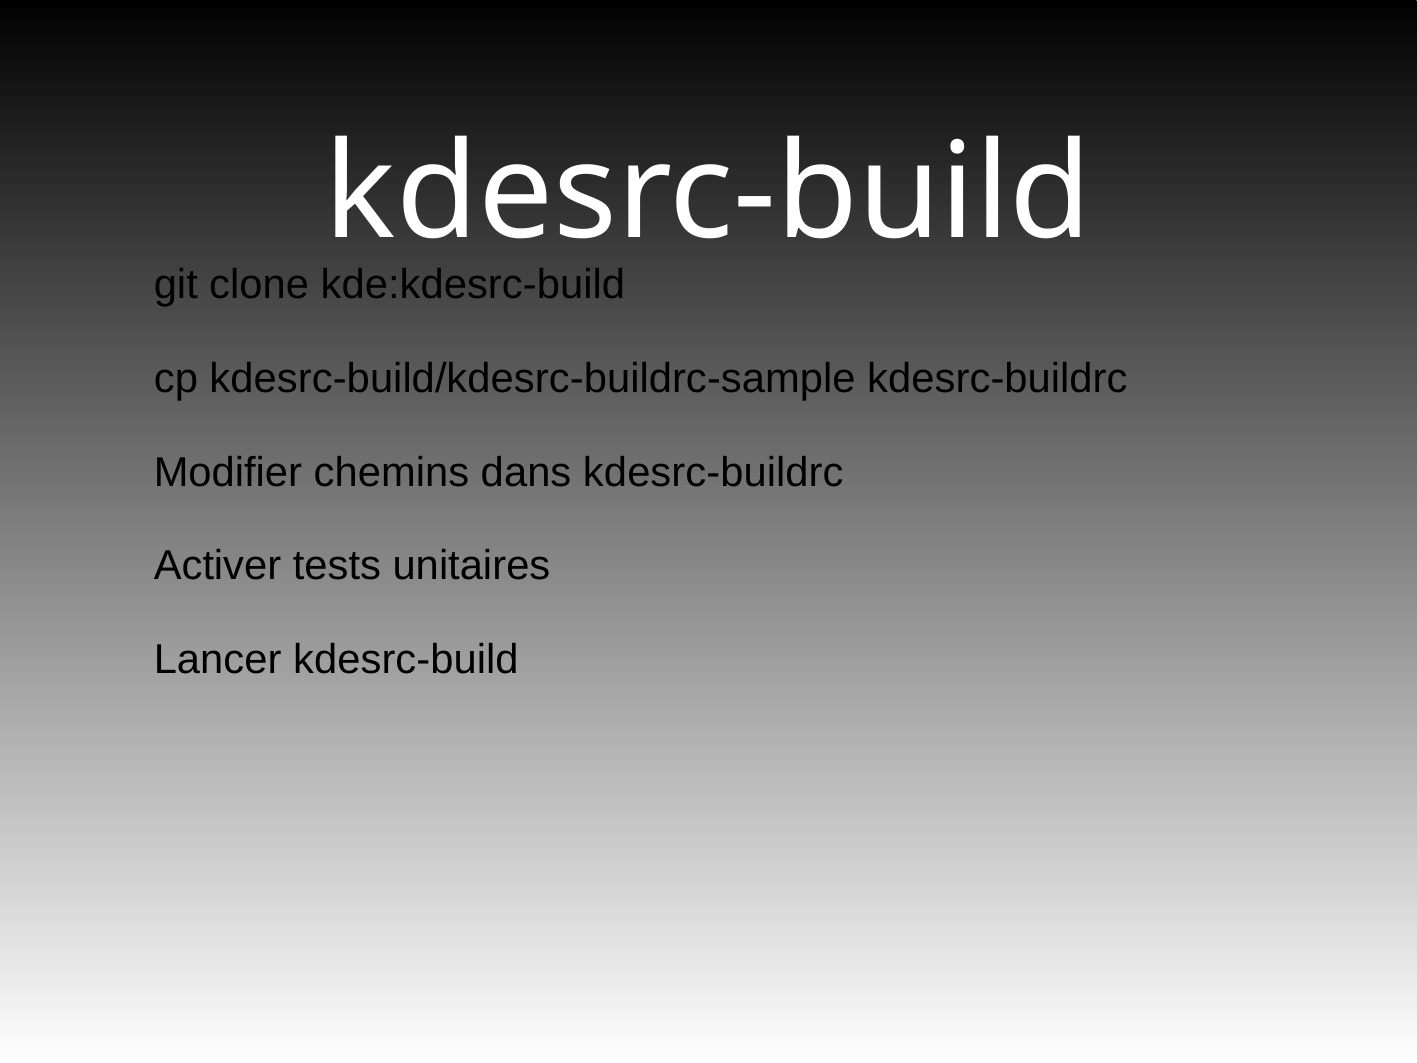

kdesrc-build
git clone kde:kdesrc-build
cp kdesrc-build/kdesrc-buildrc-sample kdesrc-buildrc
Modifier chemins dans kdesrc-buildrc
Activer tests unitaires
Lancer kdesrc-build